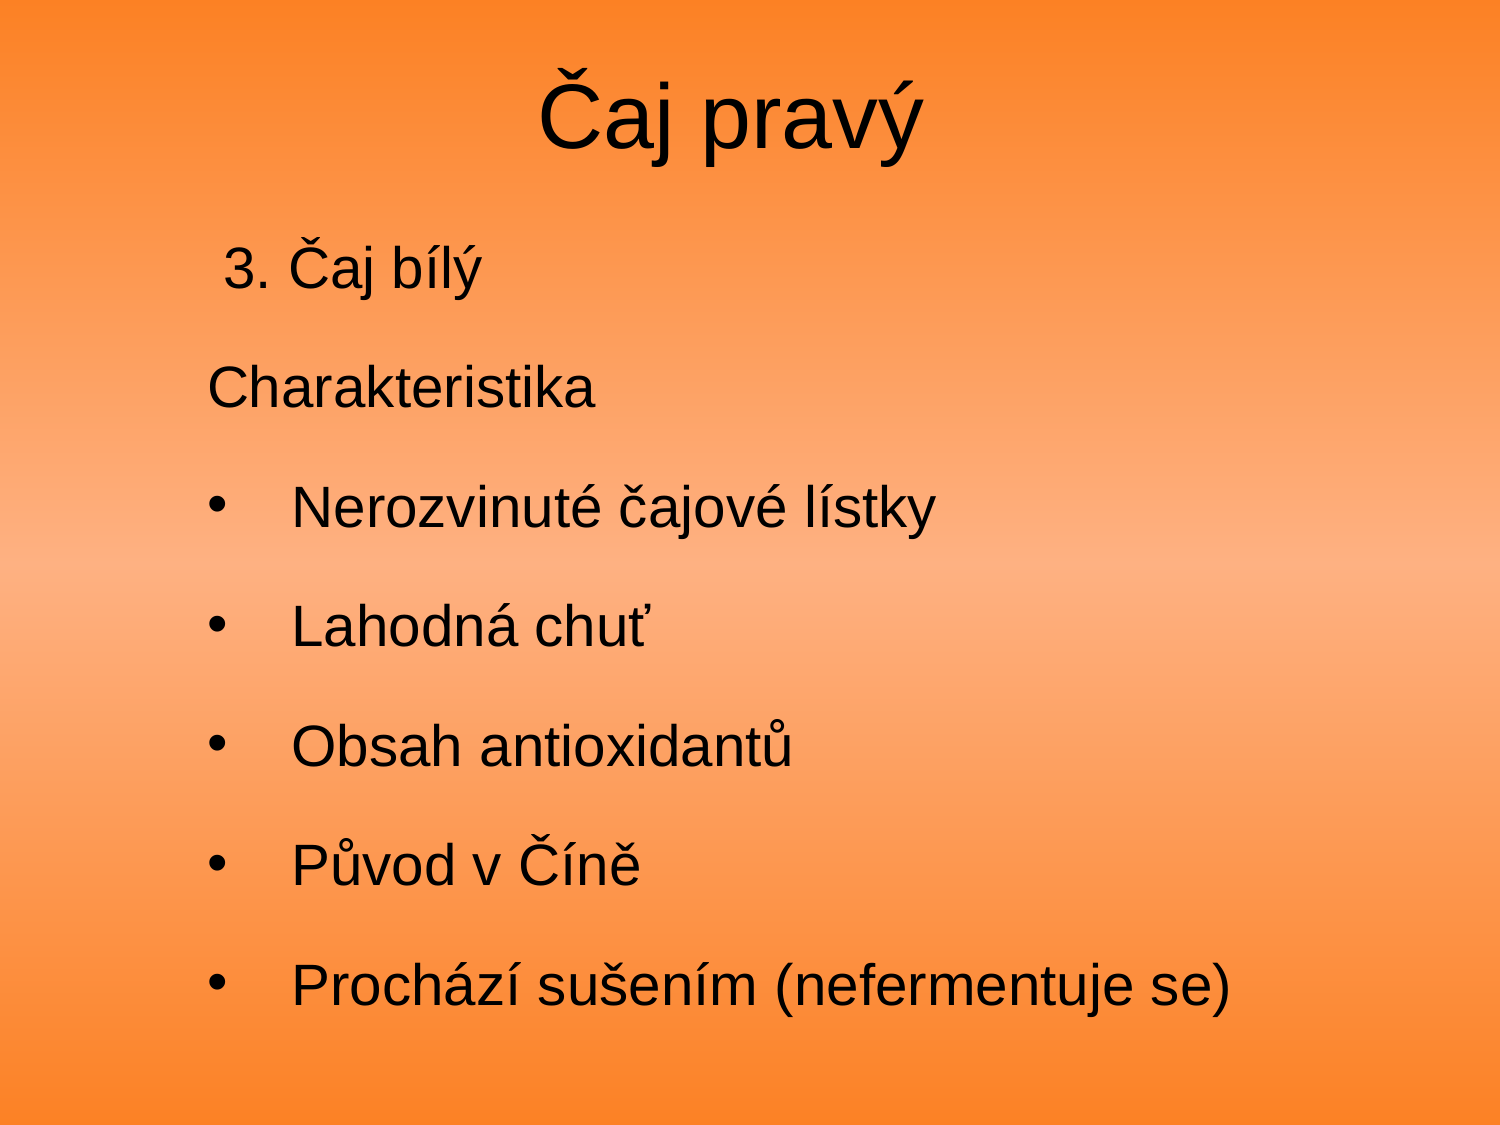

# Čaj pravý
 3. Čaj bílý
Charakteristika
Nerozvinuté čajové lístky
Lahodná chuť
Obsah antioxidantů
Původ v Číně
Prochází sušením (nefermentuje se)